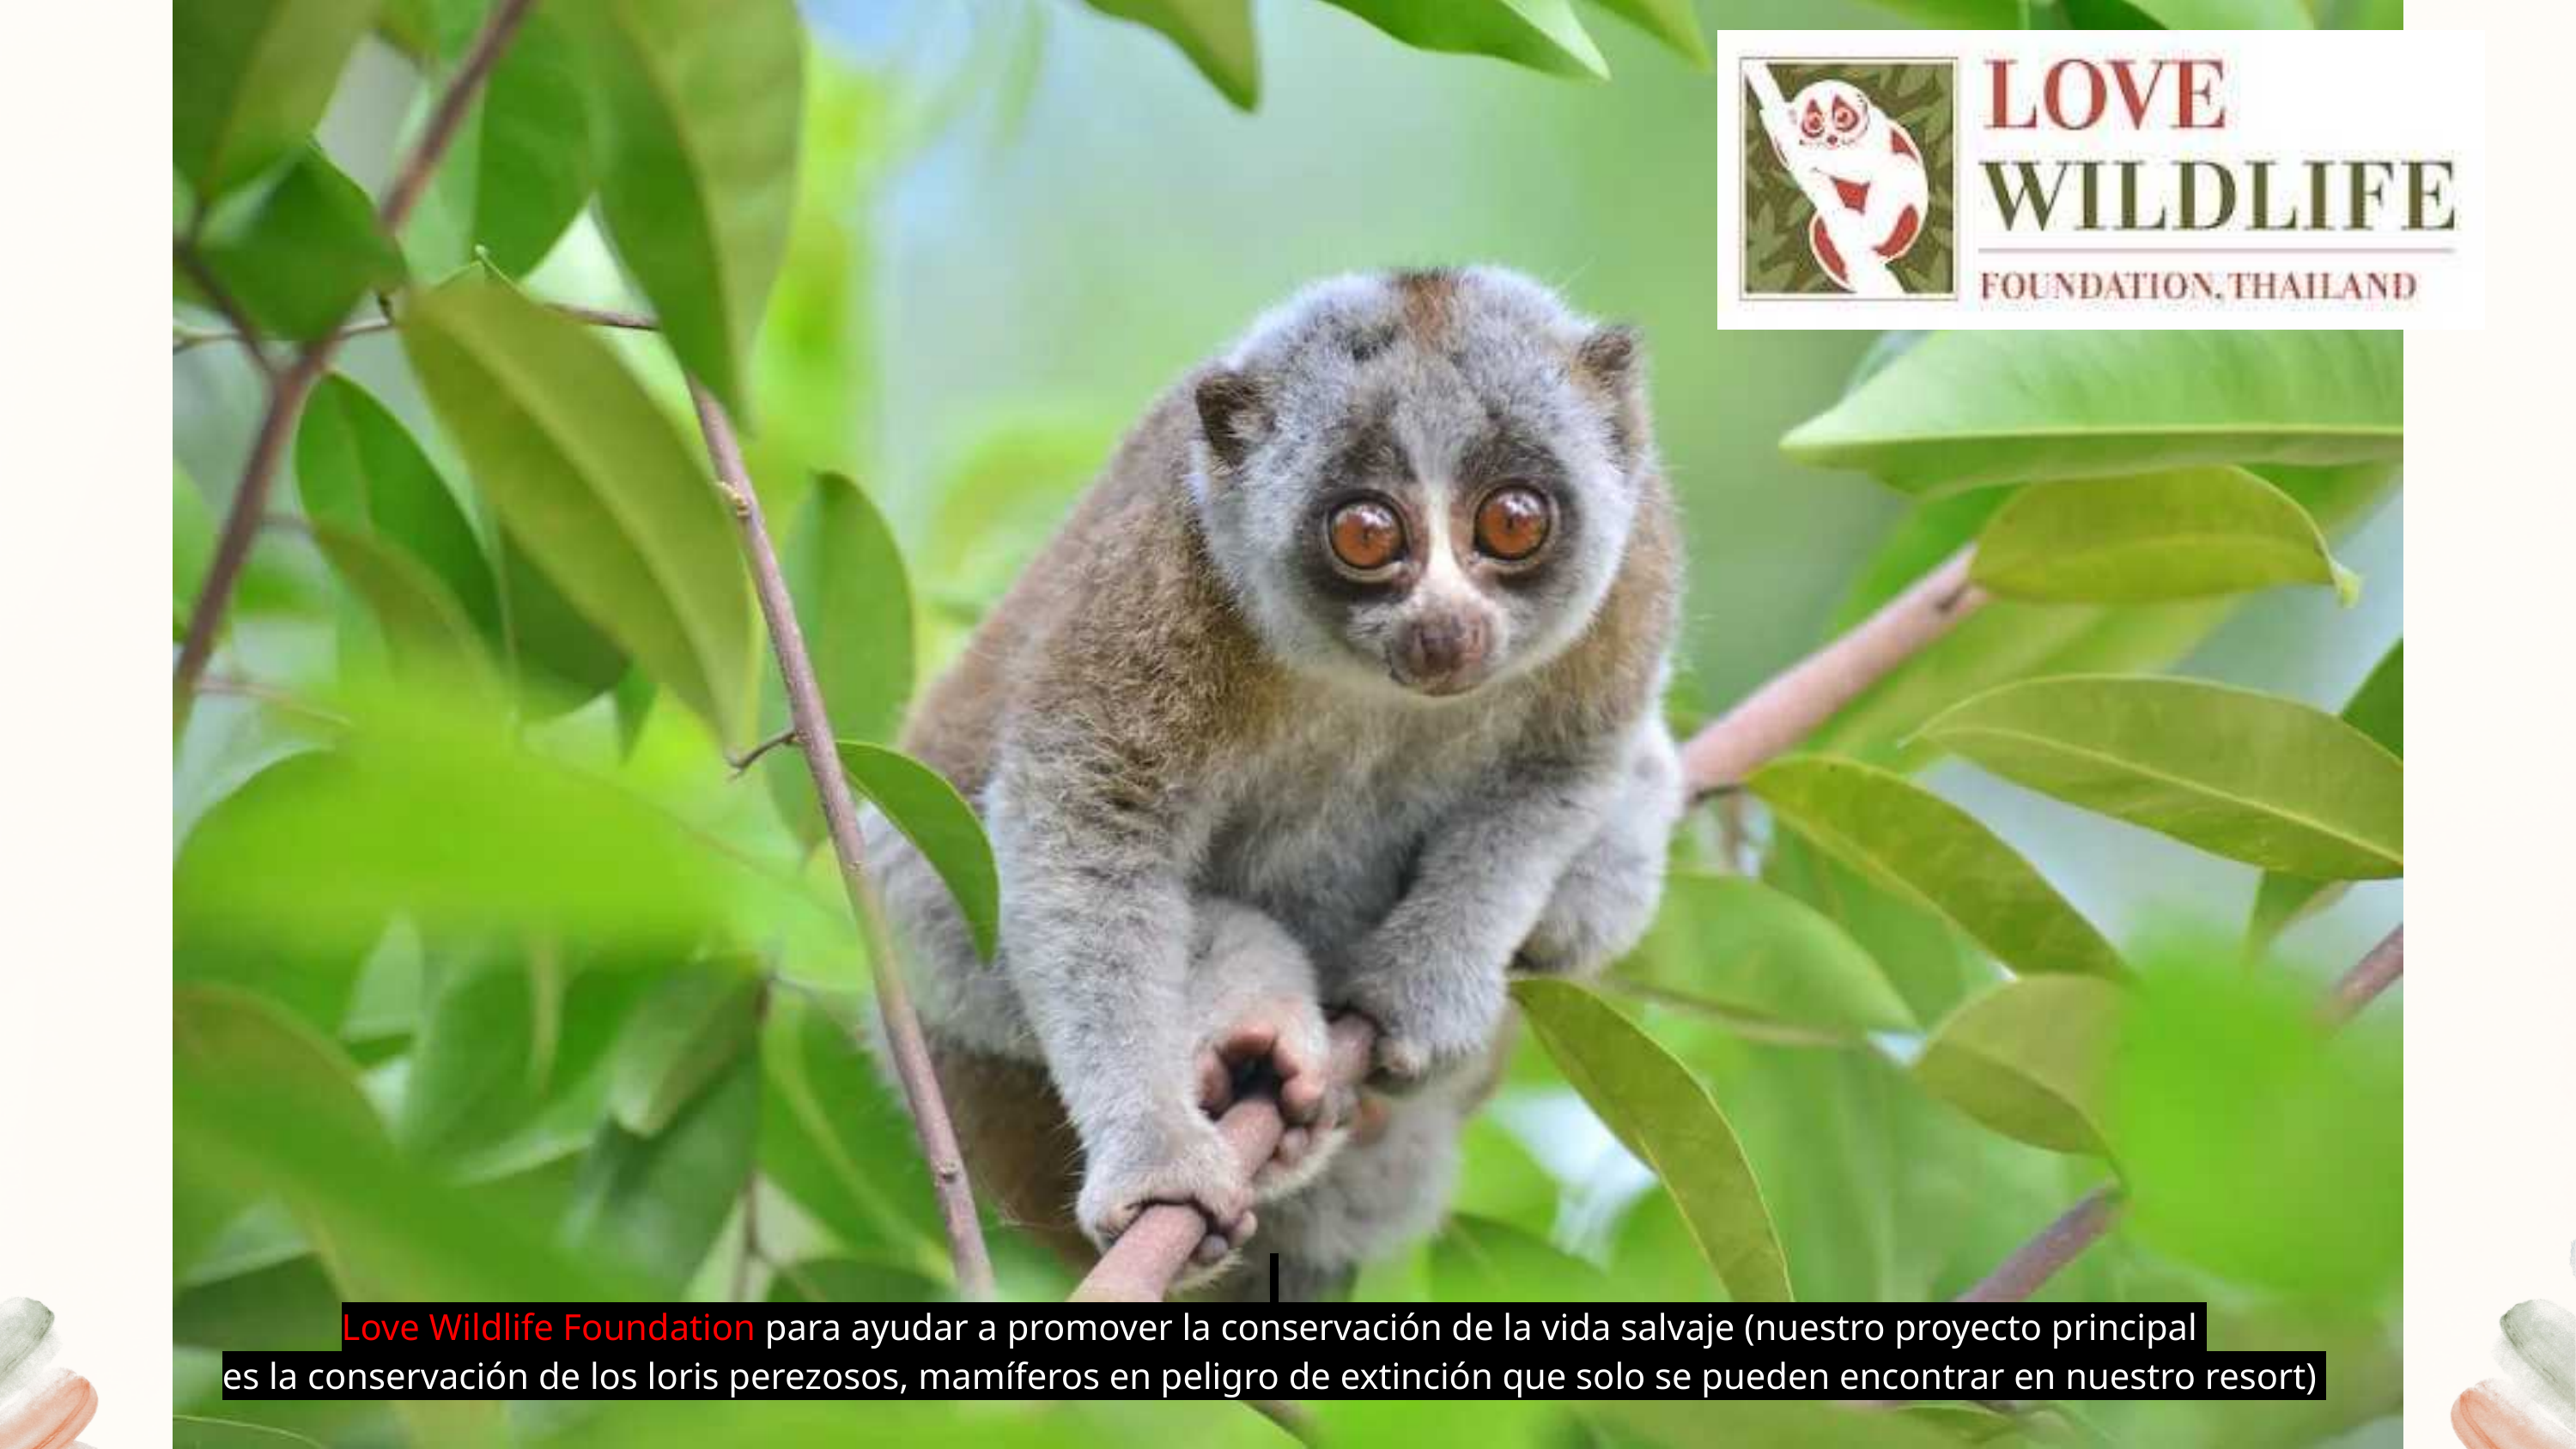

Love Wildlife Foundation para ayudar a promover la conservación de la vida salvaje (nuestro proyecto principal
es la conservación de los loris perezosos, mamíferos en peligro de extinción que solo se pueden encontrar en nuestro resort)